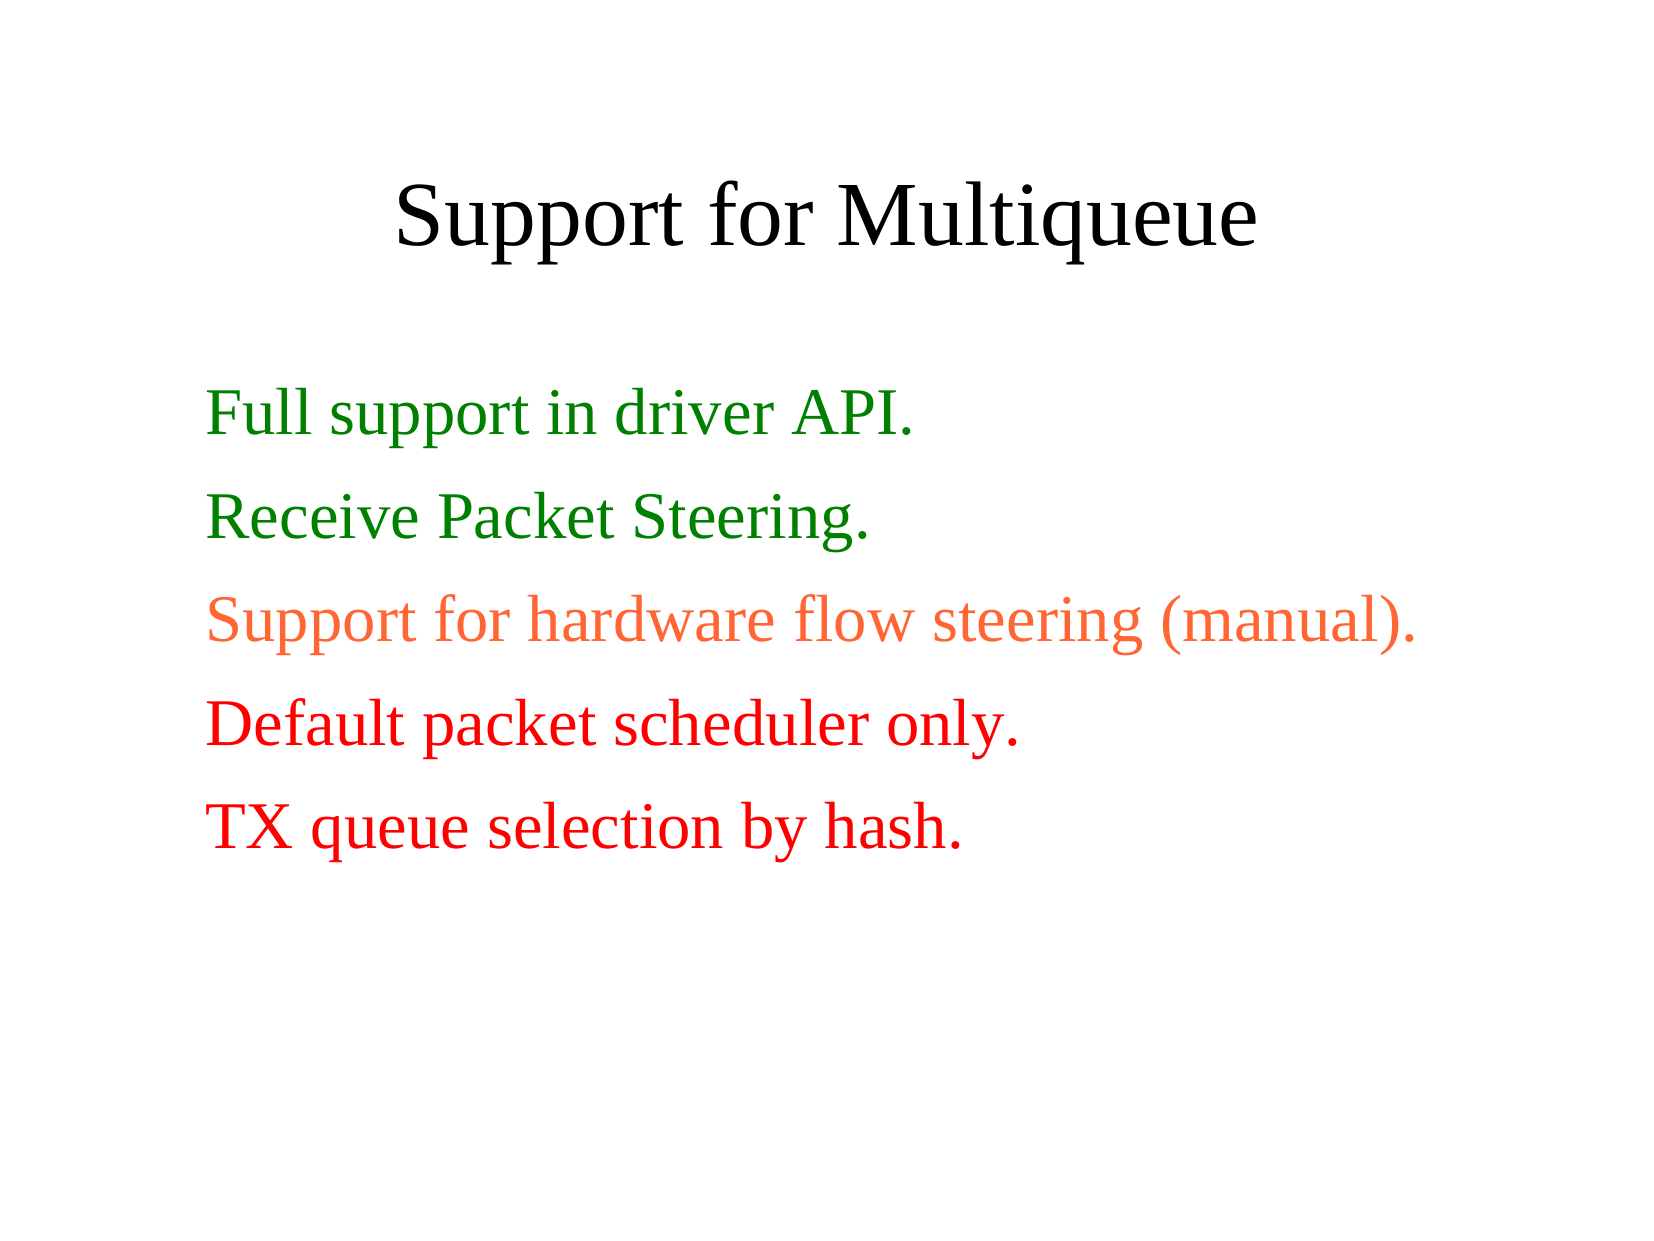

# Support for Multiqueue
Full support in driver API.
Receive Packet Steering.
Support for hardware flow steering (manual).
Default packet scheduler only.
TX queue selection by hash.